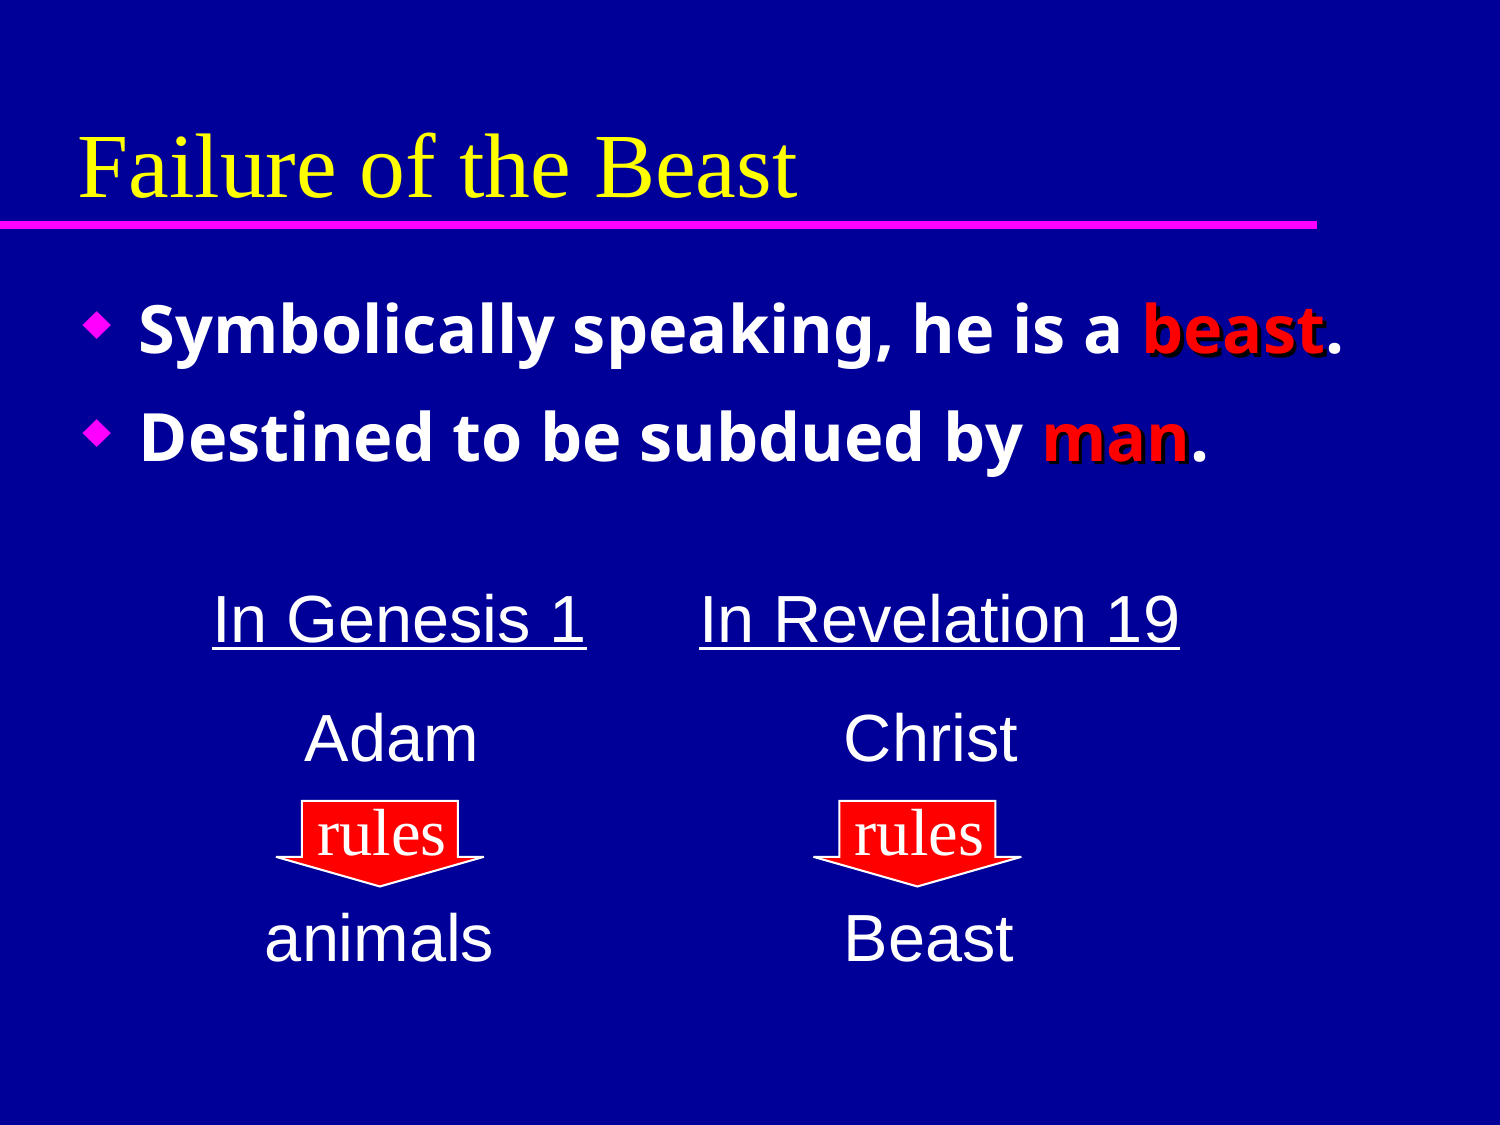

# Failure of the Beast
Symbolically speaking, he is a beast.
Destined to be subdued by man.
In Genesis 1
Adam
rules
animals
In Revelation 19
Christ
rules
Beast